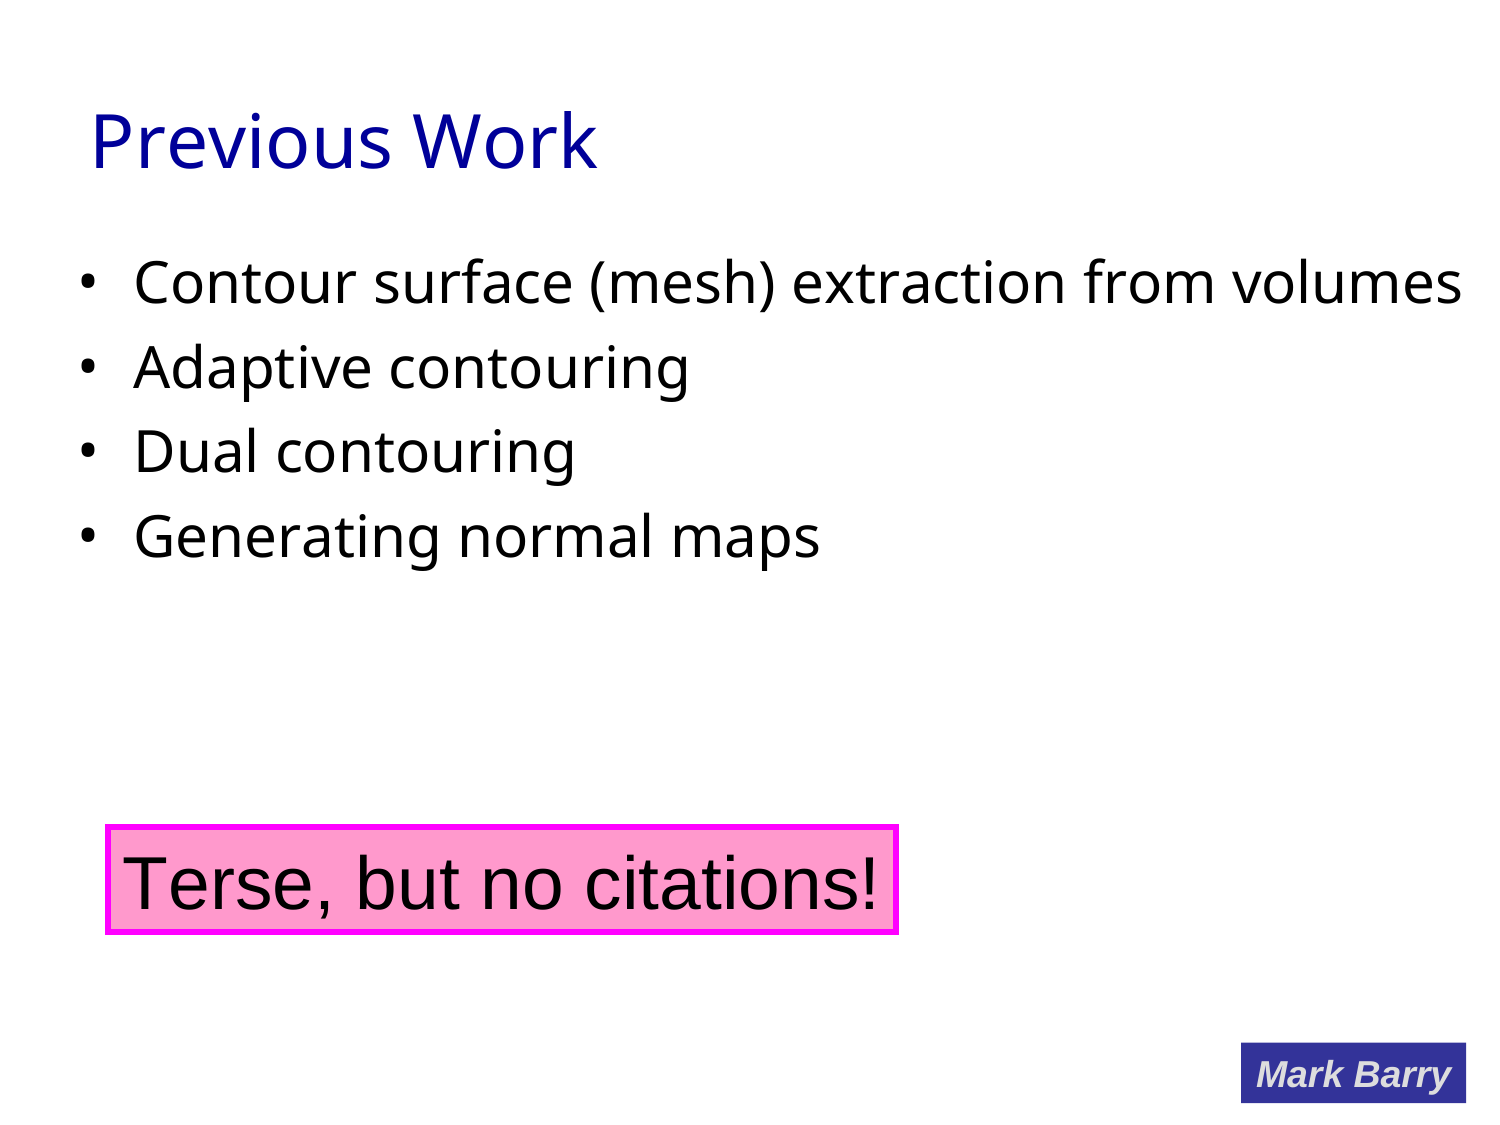

# Previous Work
Contour surface (mesh) extraction from volumes
Adaptive contouring
Dual contouring
Generating normal maps
Terse, but no citations!
Mark Barry